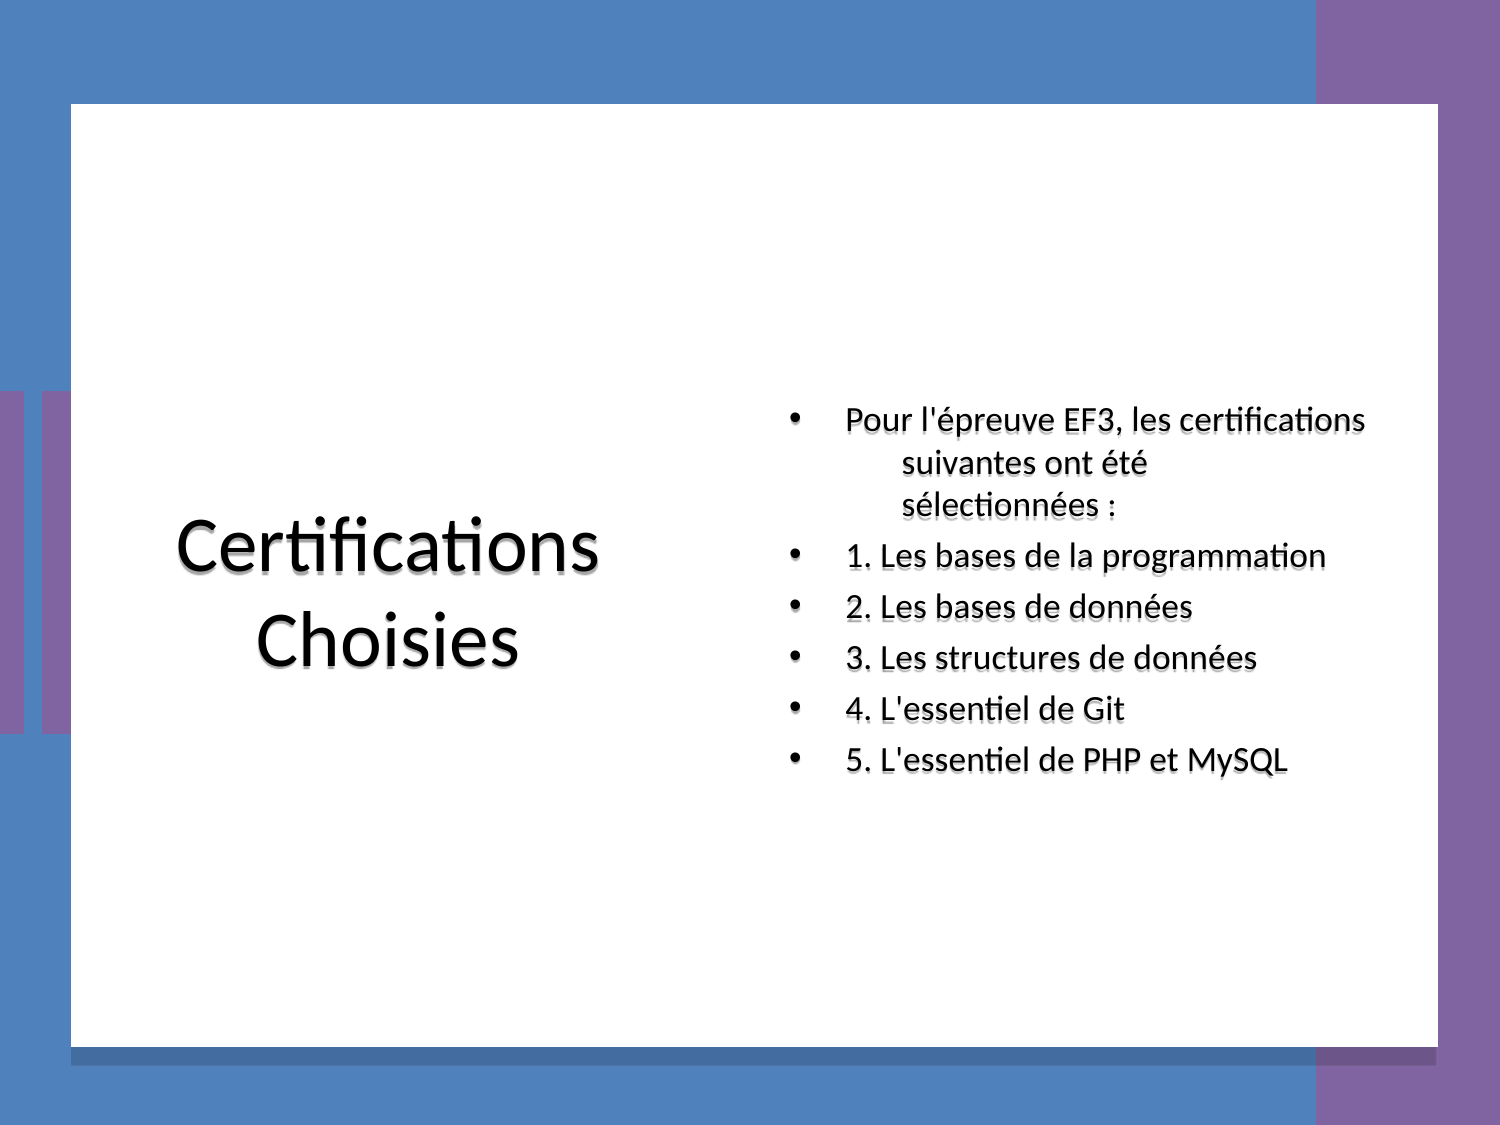

# Certifications Choisies
Pour l'épreuve EF3, les certifications suivantes ont été sélectionnées :
1. Les bases de la programmation
2. Les bases de données
3. Les structures de données
4. L'essentiel de Git
5. L'essentiel de PHP et MySQL